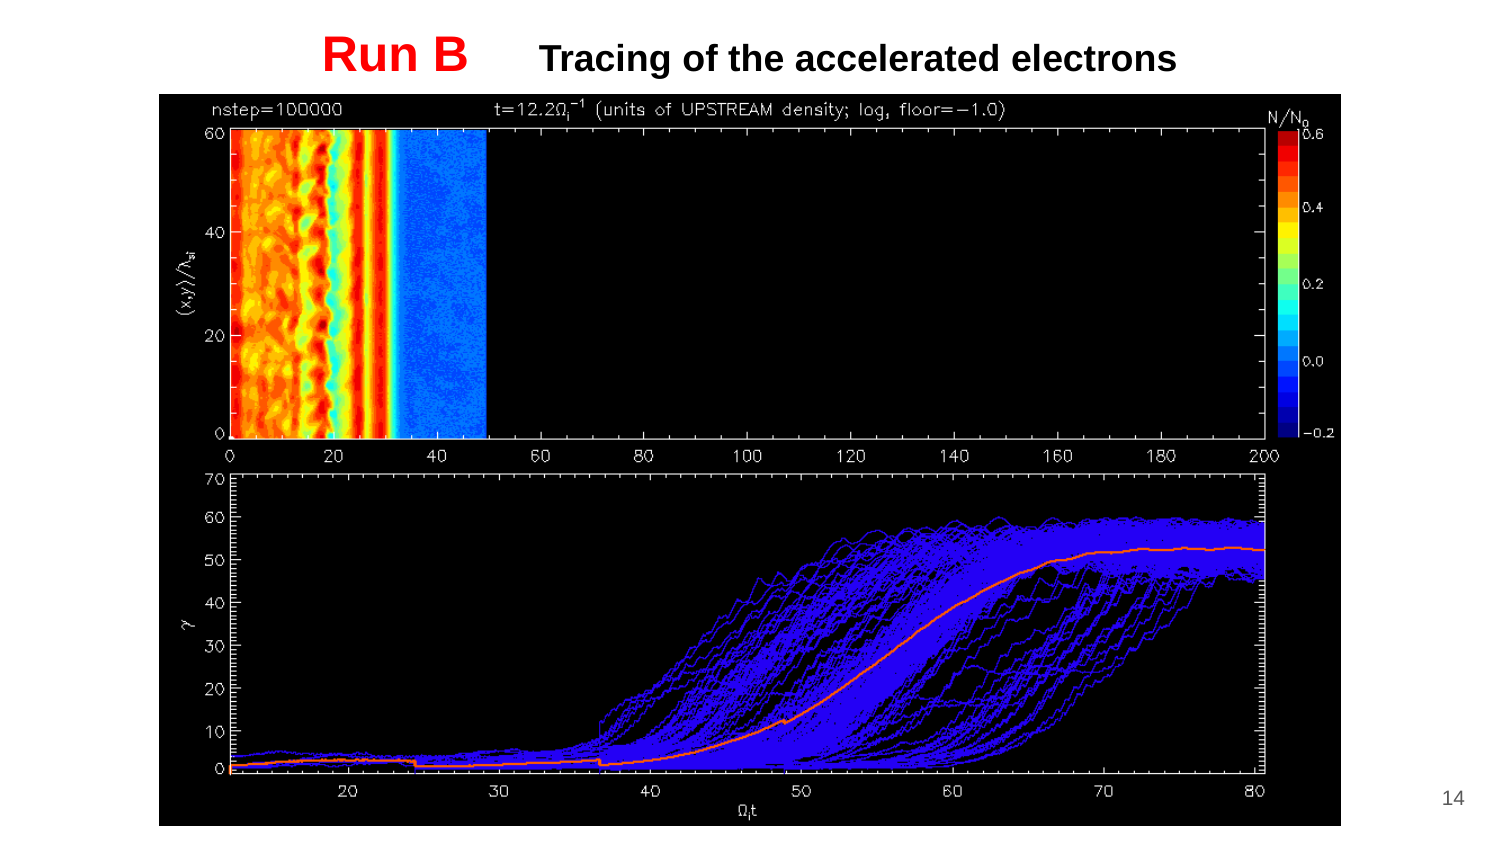

# Run B Tracing of the accelerated electrons